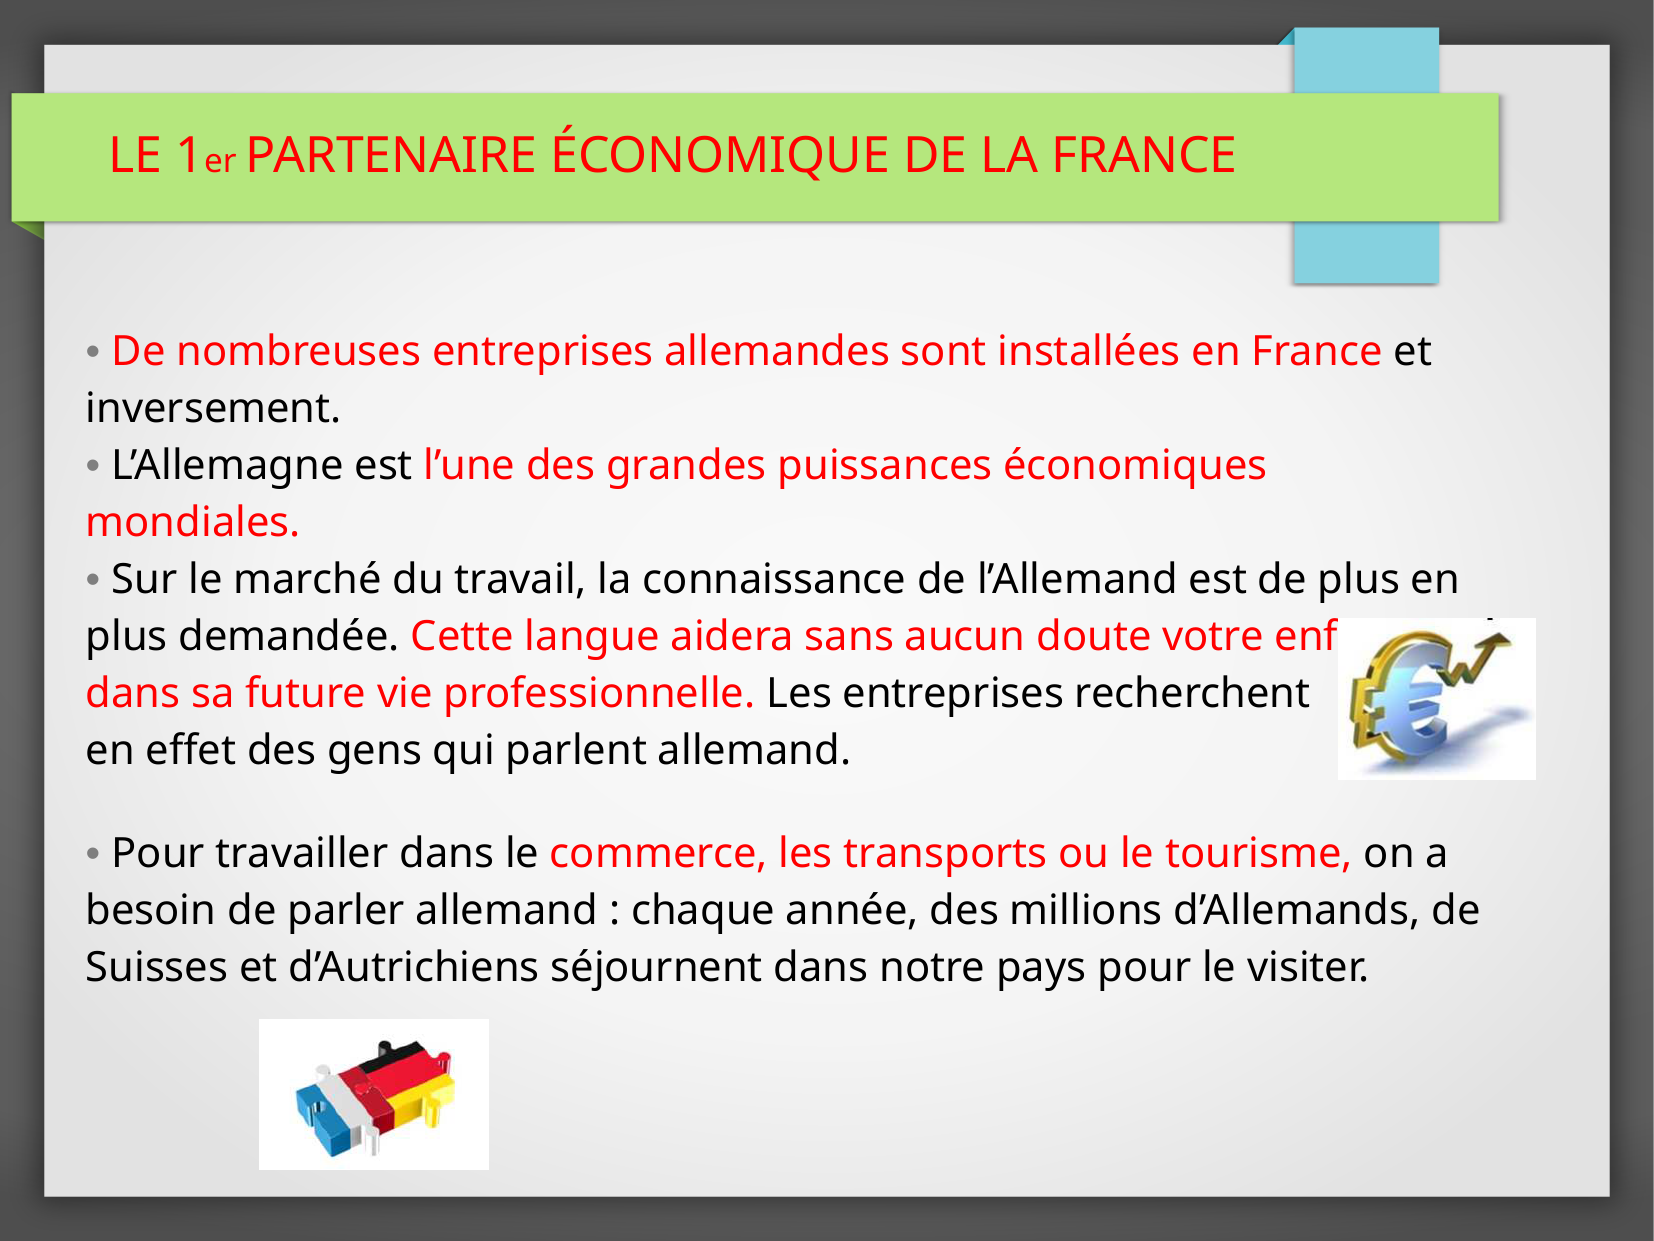

# LE 1er PARTENAIRE ÉCONOMIQUE DE LA FRANCE
• De nombreuses entreprises allemandes sont installées en France et
inversement.
• L’Allemagne est l’une des grandes puissances économiques mondiales.
• Sur le marché du travail, la connaissance de l’Allemand est de plus en plus demandée. Cette langue aidera sans aucun doute votre enfant
dans sa future vie professionnelle. Les entreprises recherchent
en effet des gens qui parlent allemand.
• Pour travailler dans le commerce, les transports ou le tourisme, on a
besoin de parler allemand : chaque année, des millions d’Allemands, de
Suisses et d’Autrichiens séjournent dans notre pays pour le visiter.